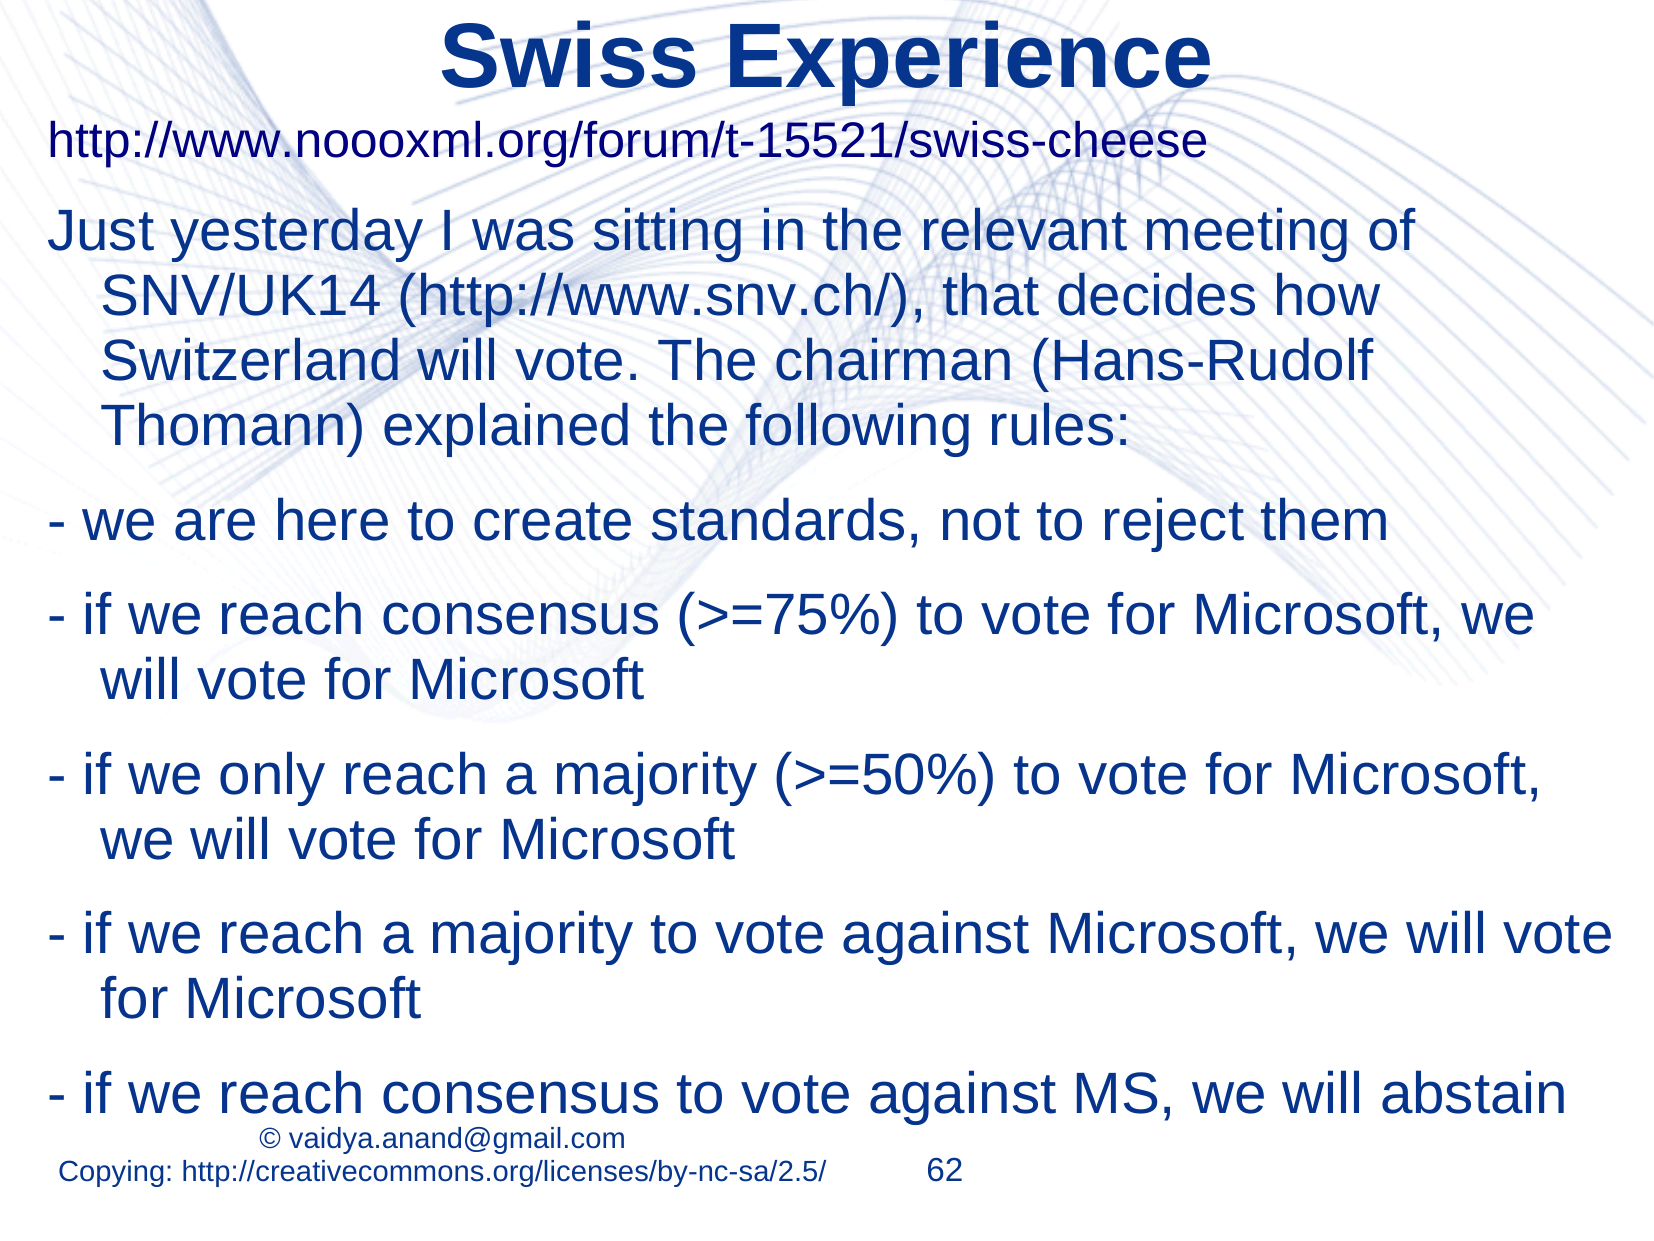

# Swiss Experience
http://www.noooxml.org/forum/t-15521/swiss-cheese
Just yesterday I was sitting in the relevant meeting of SNV/UK14 (http://www.snv.ch/), that decides how Switzerland will vote. The chairman (Hans-Rudolf Thomann) explained the following rules:
- we are here to create standards, not to reject them
- if we reach consensus (>=75%) to vote for Microsoft, we will vote for Microsoft
- if we only reach a majority (>=50%) to vote for Microsoft, we will vote for Microsoft
- if we reach a majority to vote against Microsoft, we will vote for Microsoft
- if we reach consensus to vote against MS, we will abstain
http://www.broffice.org
62